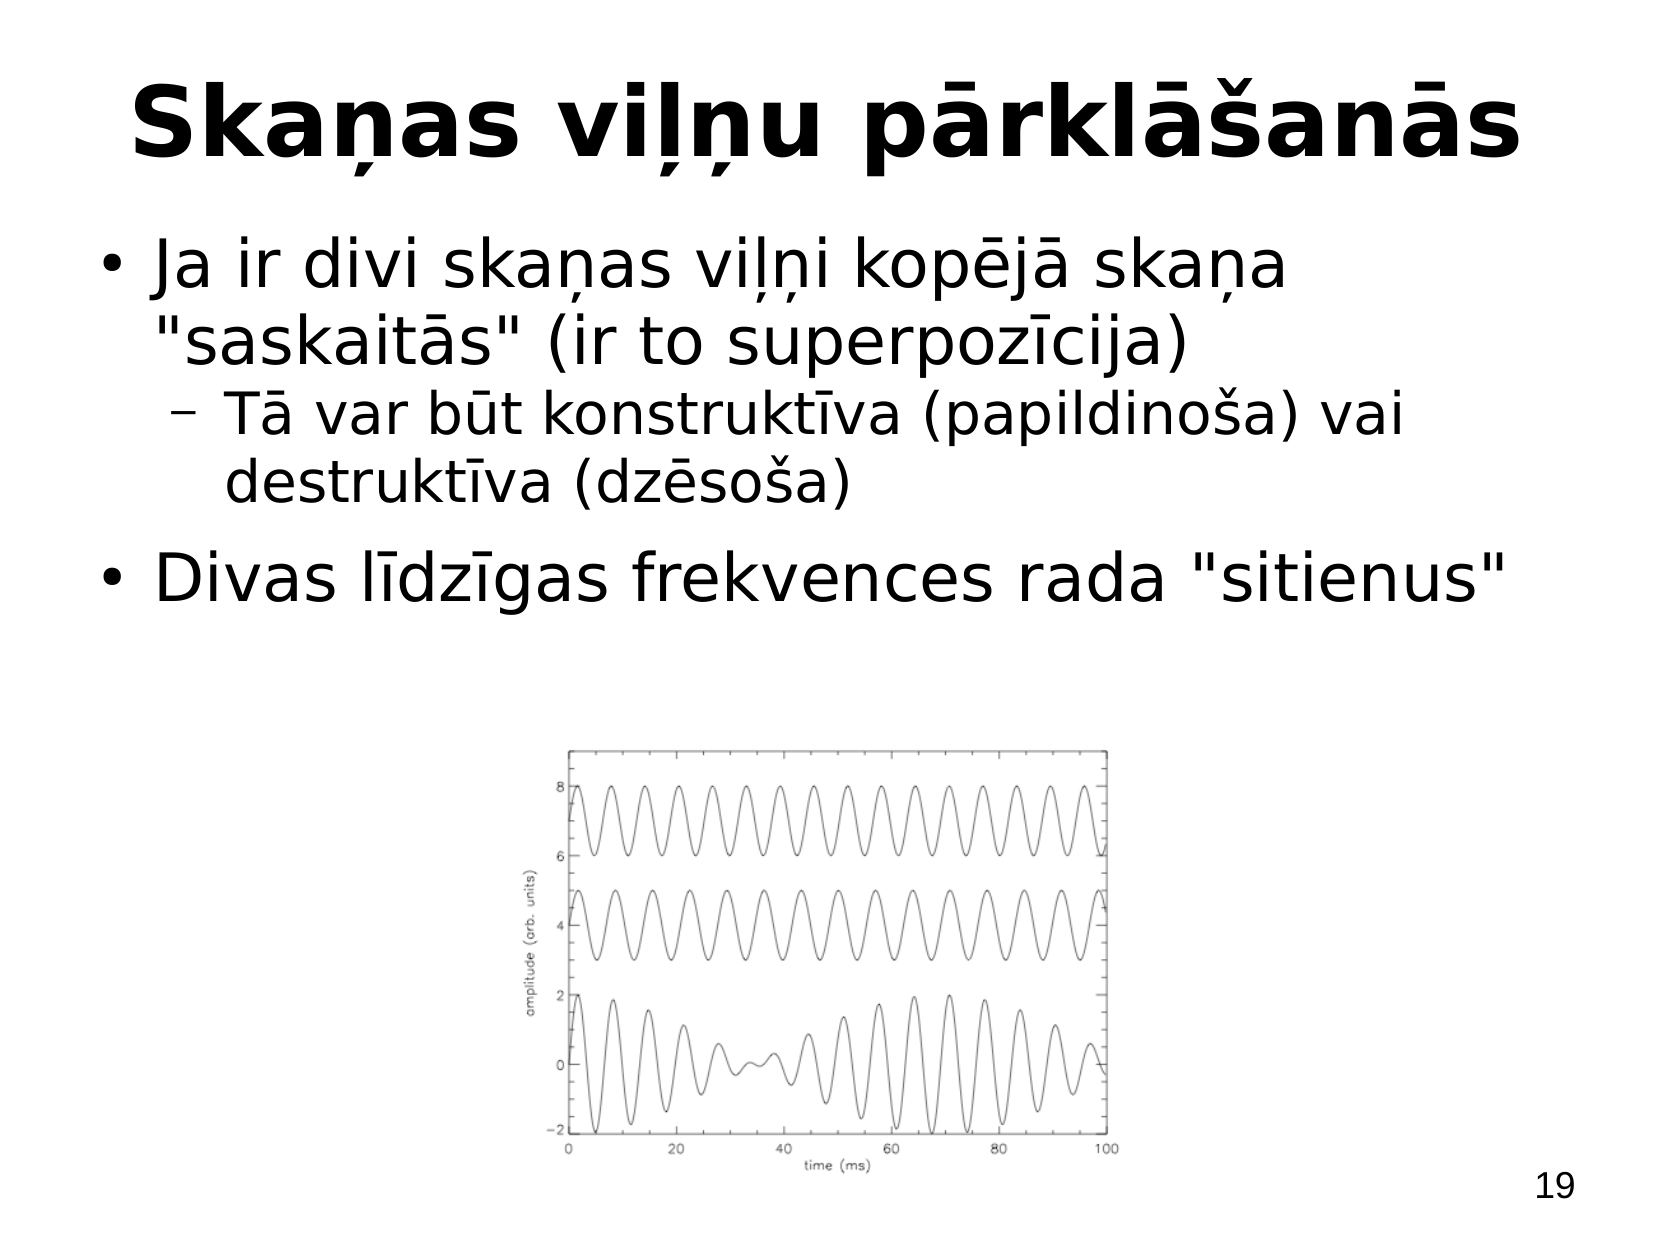

# Skaņas viļņu pārklāšanās
Ja ir divi skaņas viļņi kopējā skaņa "saskaitās" (ir to superpozīcija)
Tā var būt konstruktīva (papildinoša) vai destruktīva (dzēsoša)
Divas līdzīgas frekvences rada "sitienus"